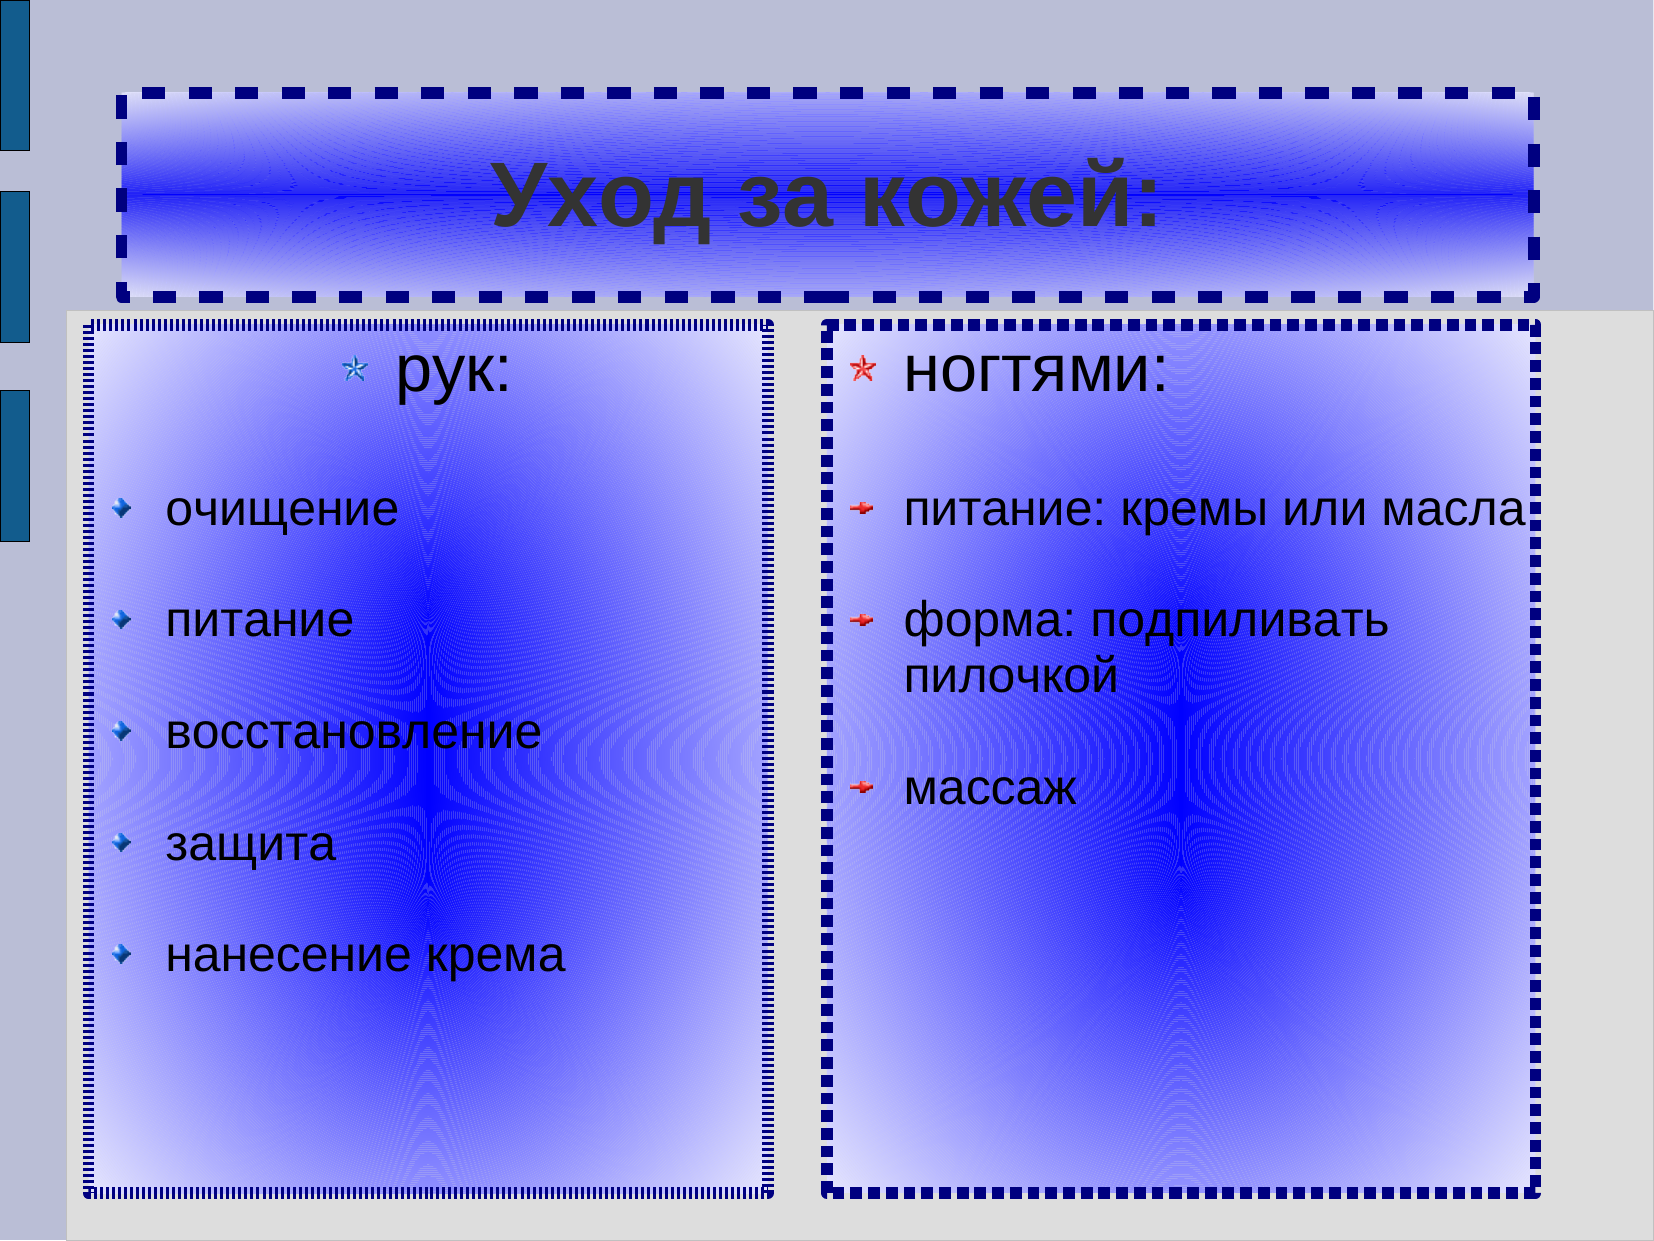

# Уход за кожей:
рук:
очищение
питание
восстановление
защита
нанесение крема
ногтями:
питание: кремы или масла
форма: подпиливать пилочкой
массаж